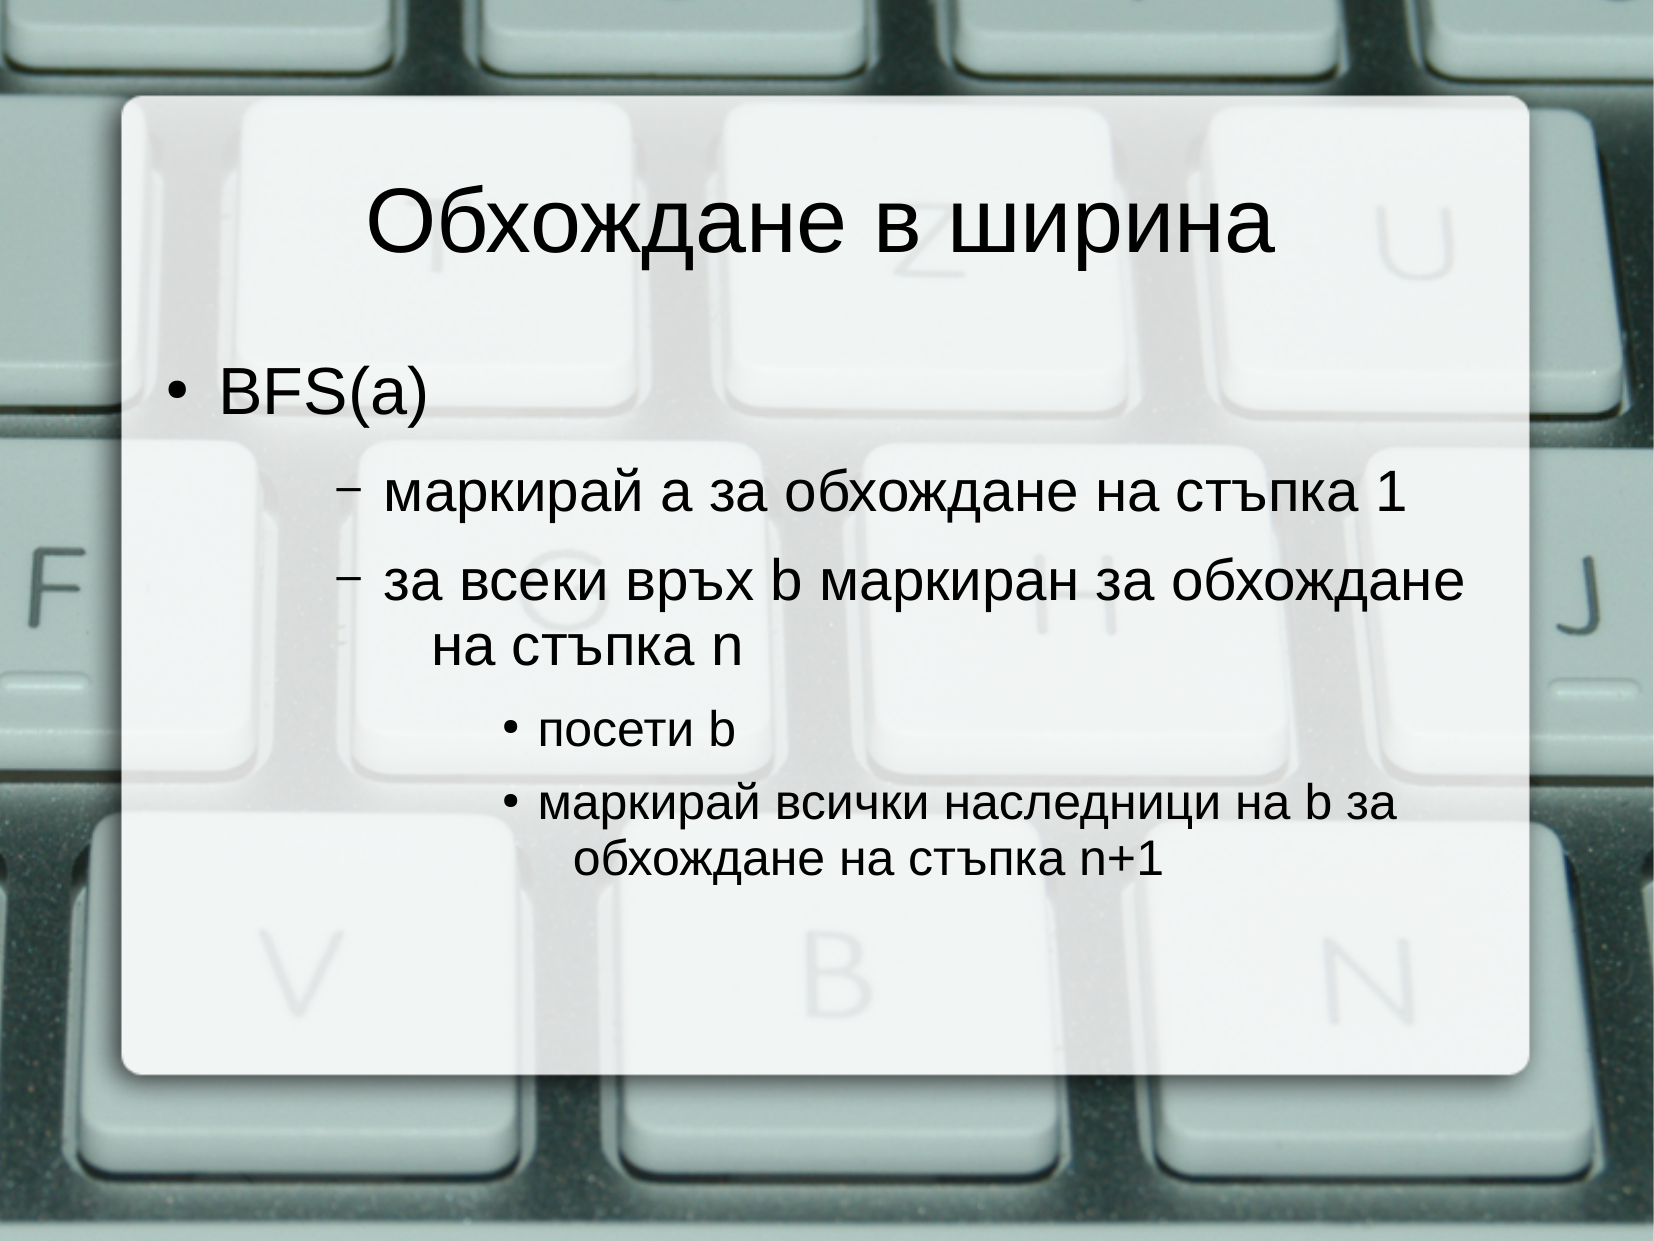

# Обхождане в ширина
BFS(a)
маркирай a за обхождане на стъпка 1
за всеки връх b маркиран за обхождане на стъпка n
посети b
маркирай всички наследници на b за обхождане на стъпка n+1